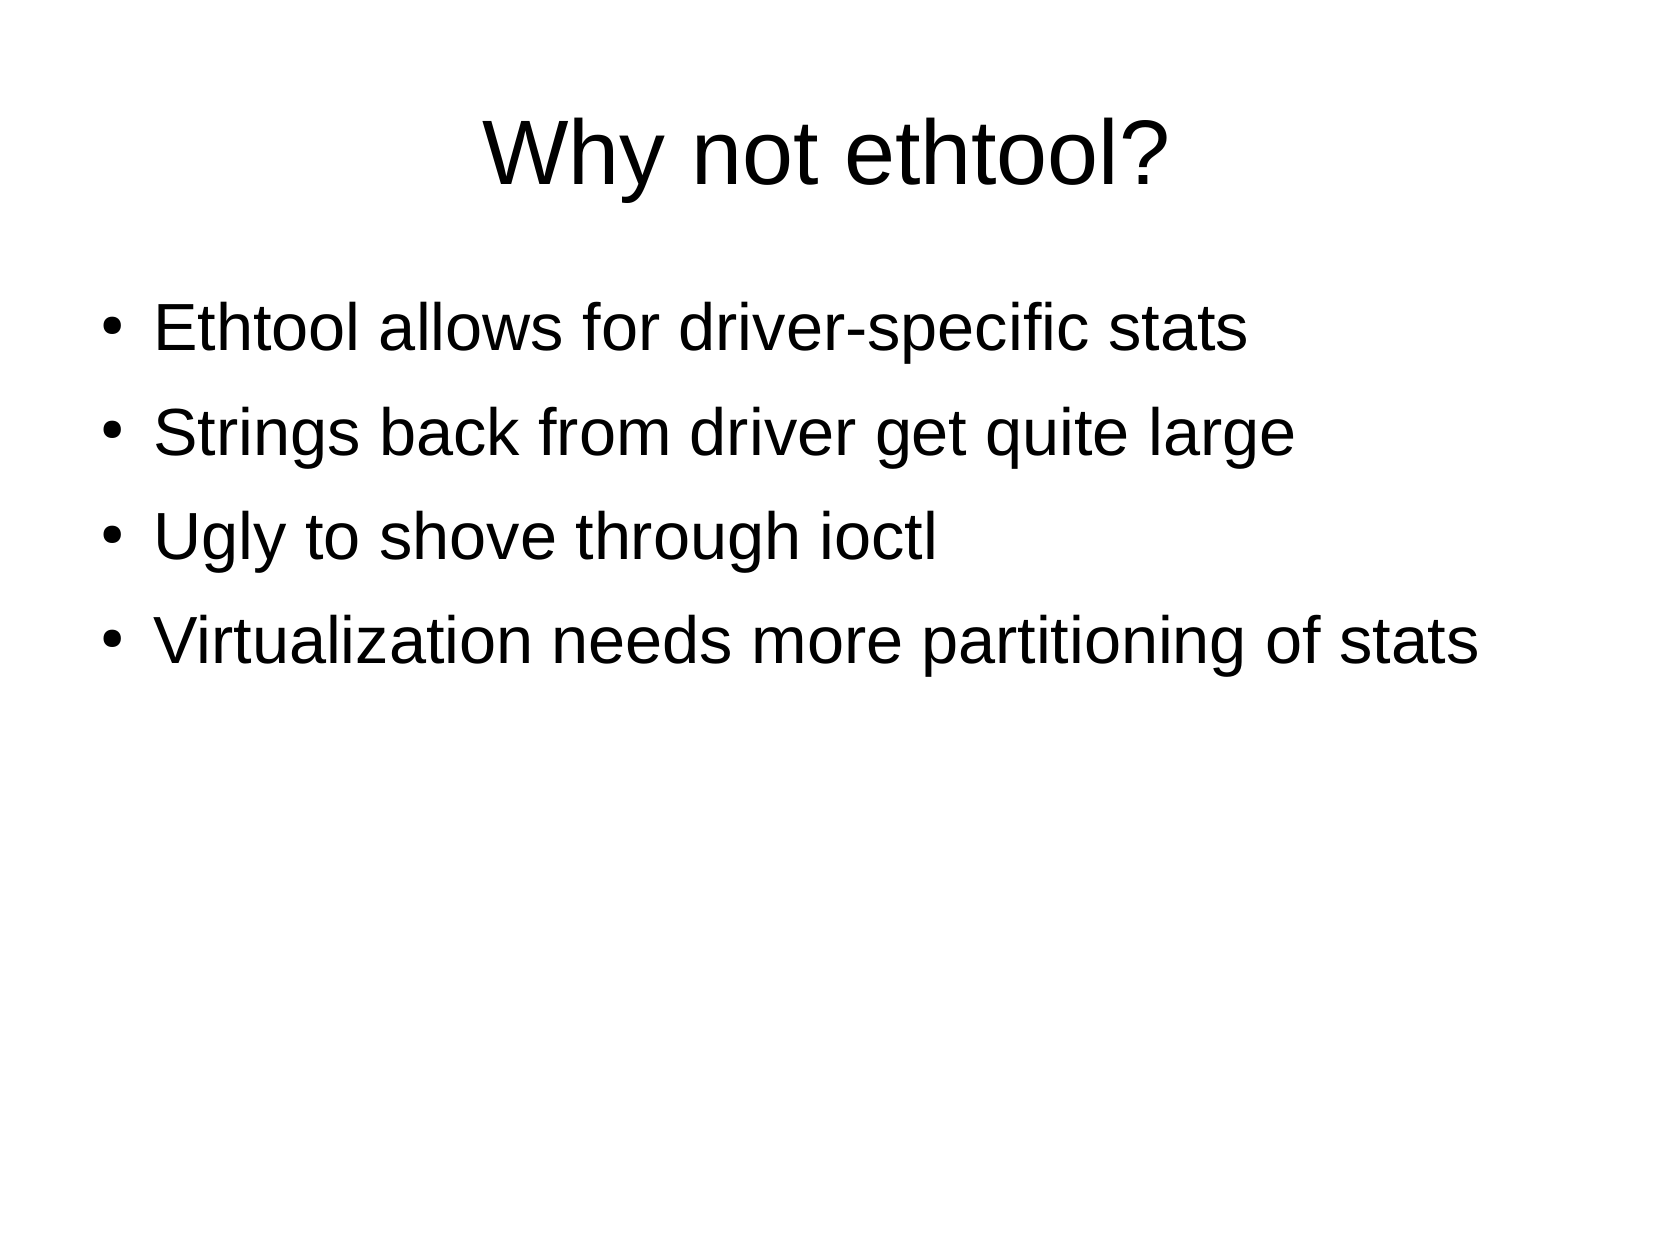

# Why not ethtool?
Ethtool allows for driver-specific stats
Strings back from driver get quite large
Ugly to shove through ioctl
Virtualization needs more partitioning of stats